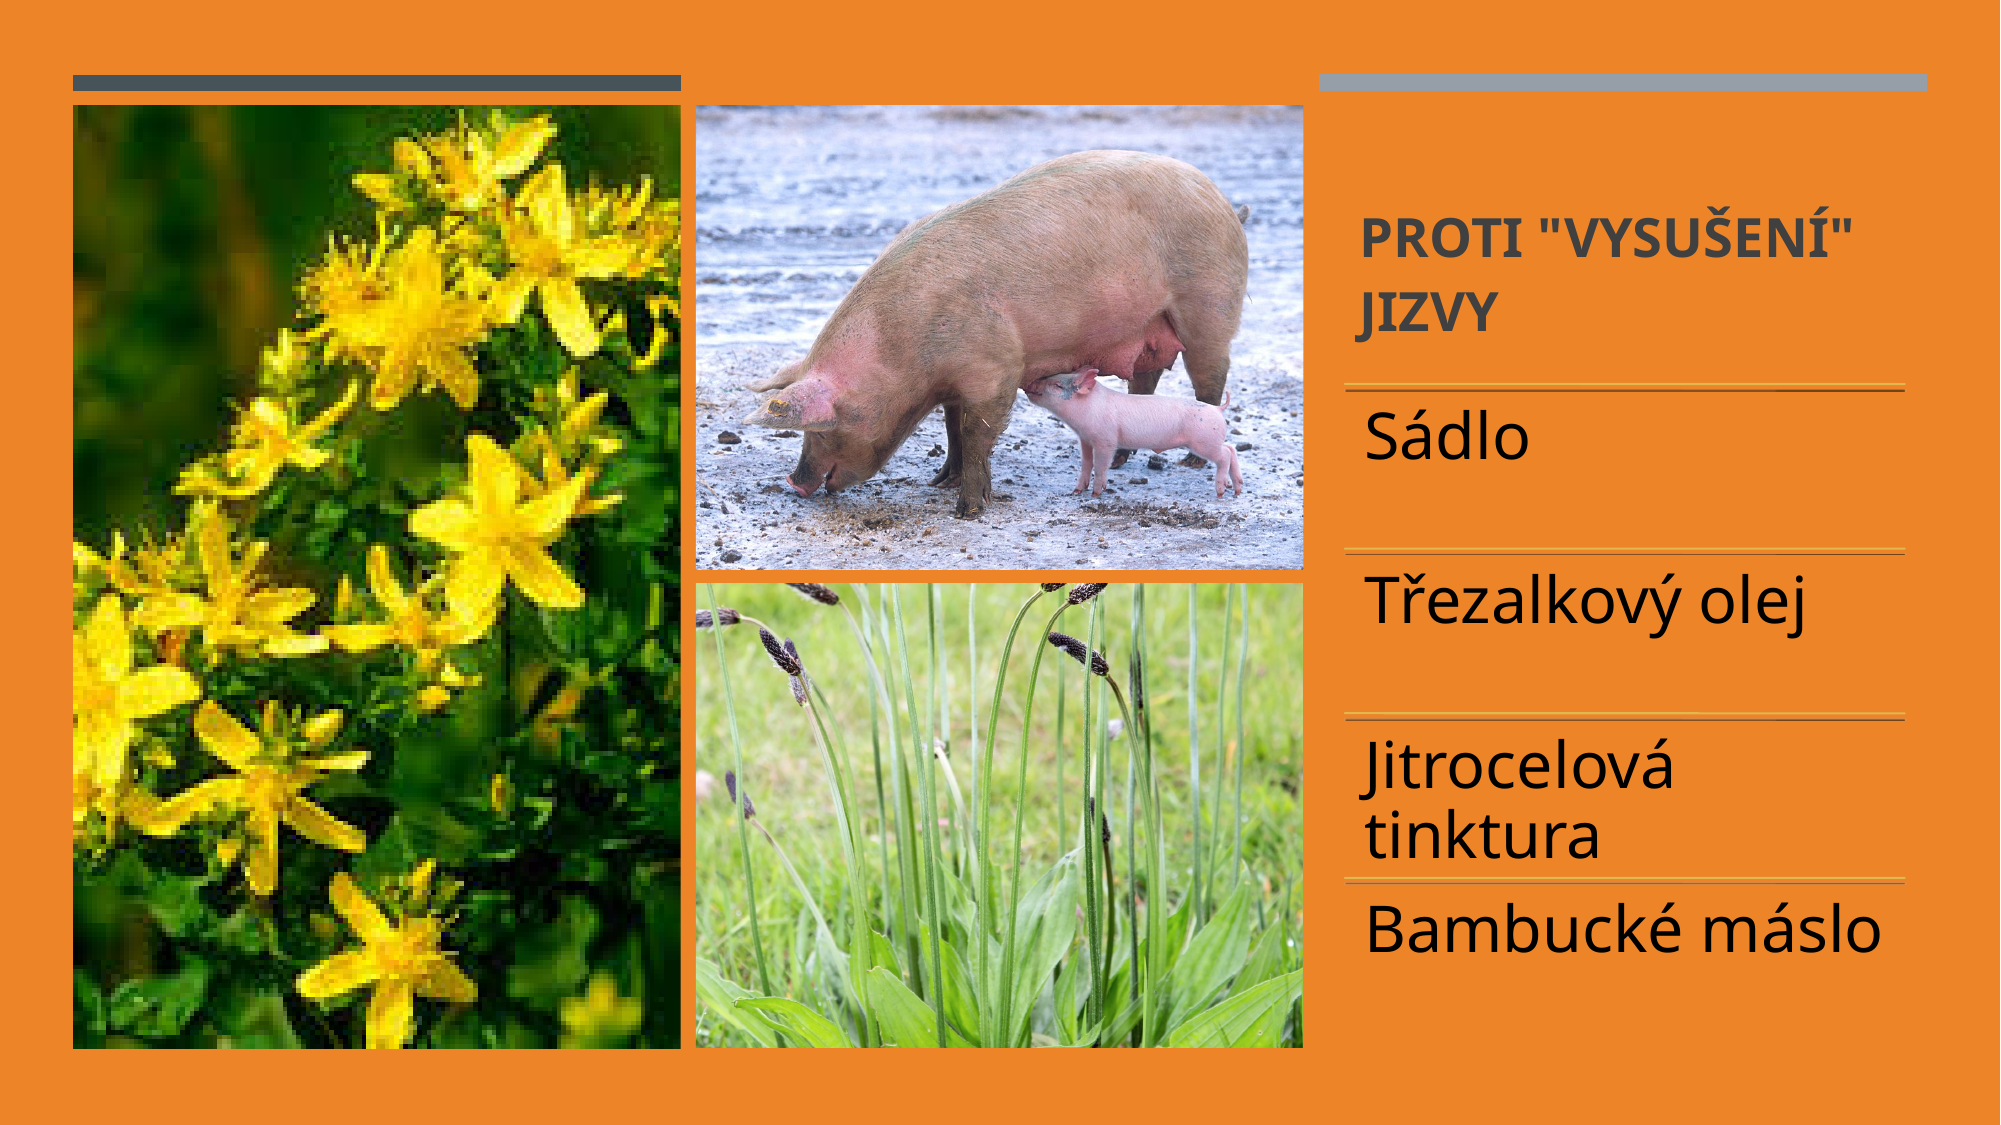

# PROTI "VYSUŠENÍ" JIZVY
Sádlo
Třezalkový olej
Jitrocelová tinktura
Bambucké máslo